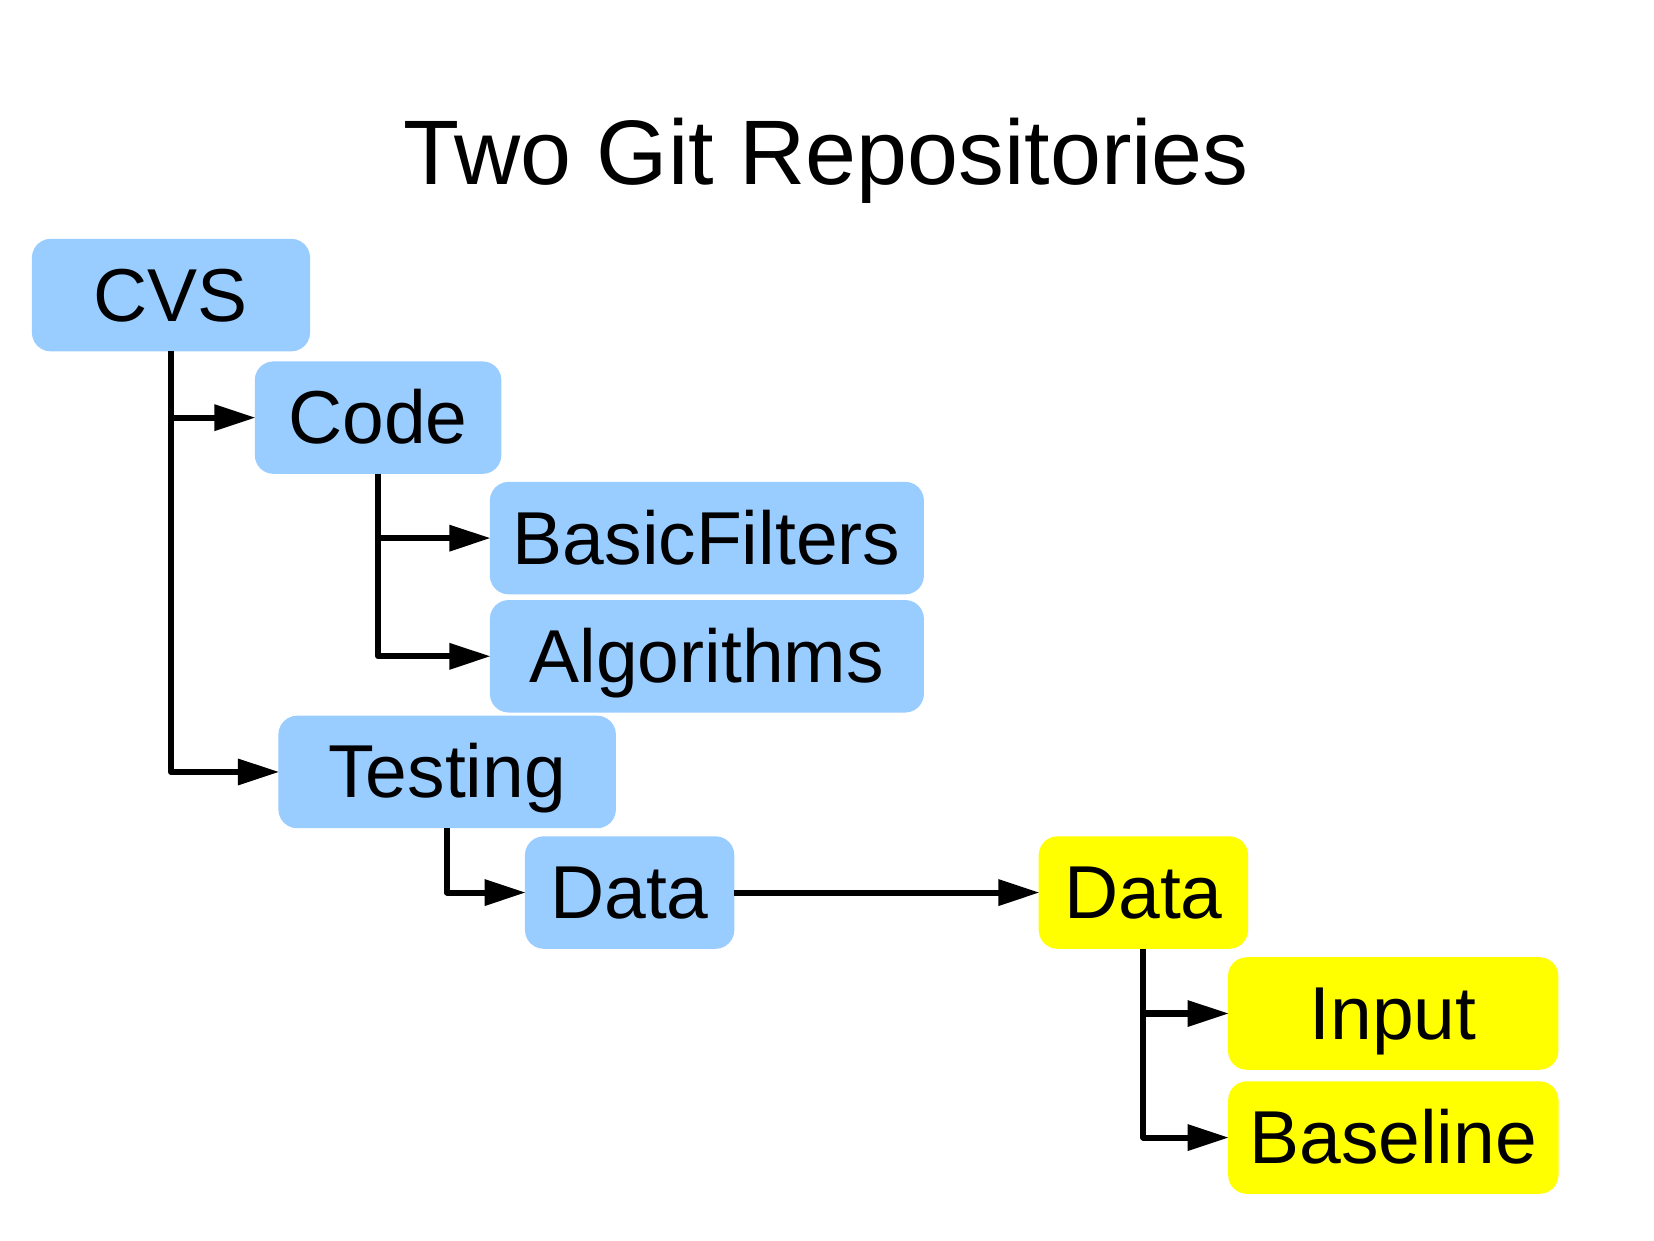

# Two Git Repositories
CVS
Code
BasicFilters
Algorithms
Testing
Data
Data
Input
Baseline